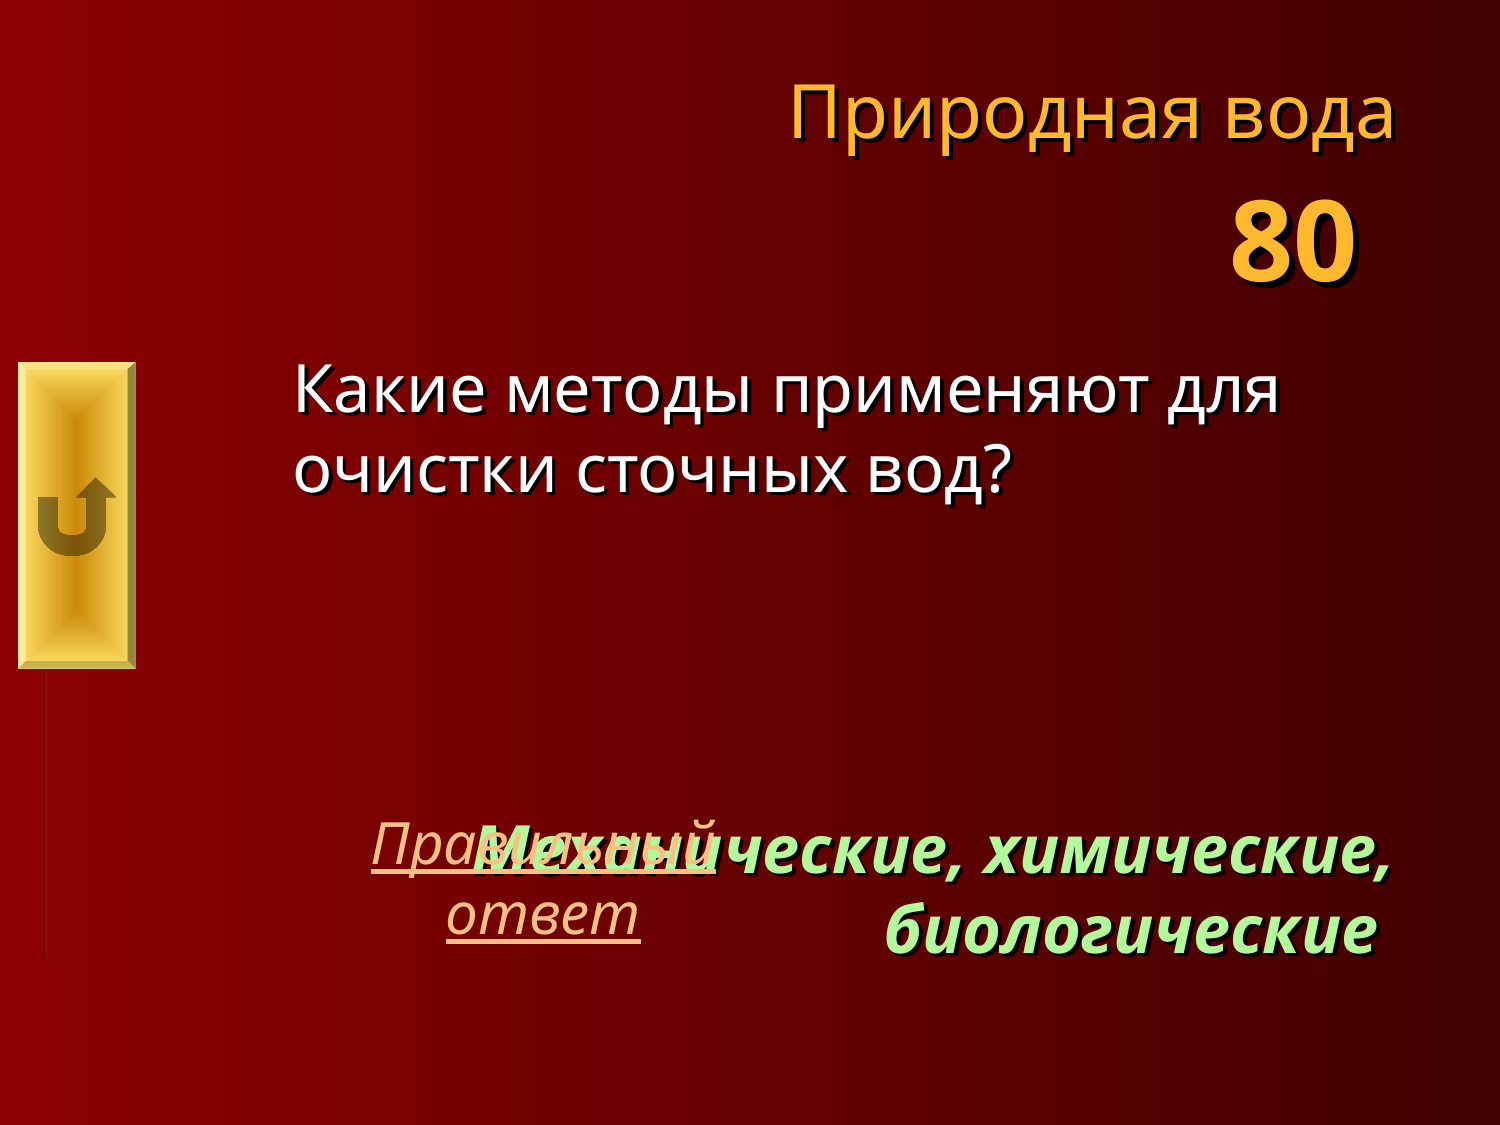

# Природная вода
80
Какие методы применяют для очистки сточных вод?
Механические, химические, биологические
Правильный ответ